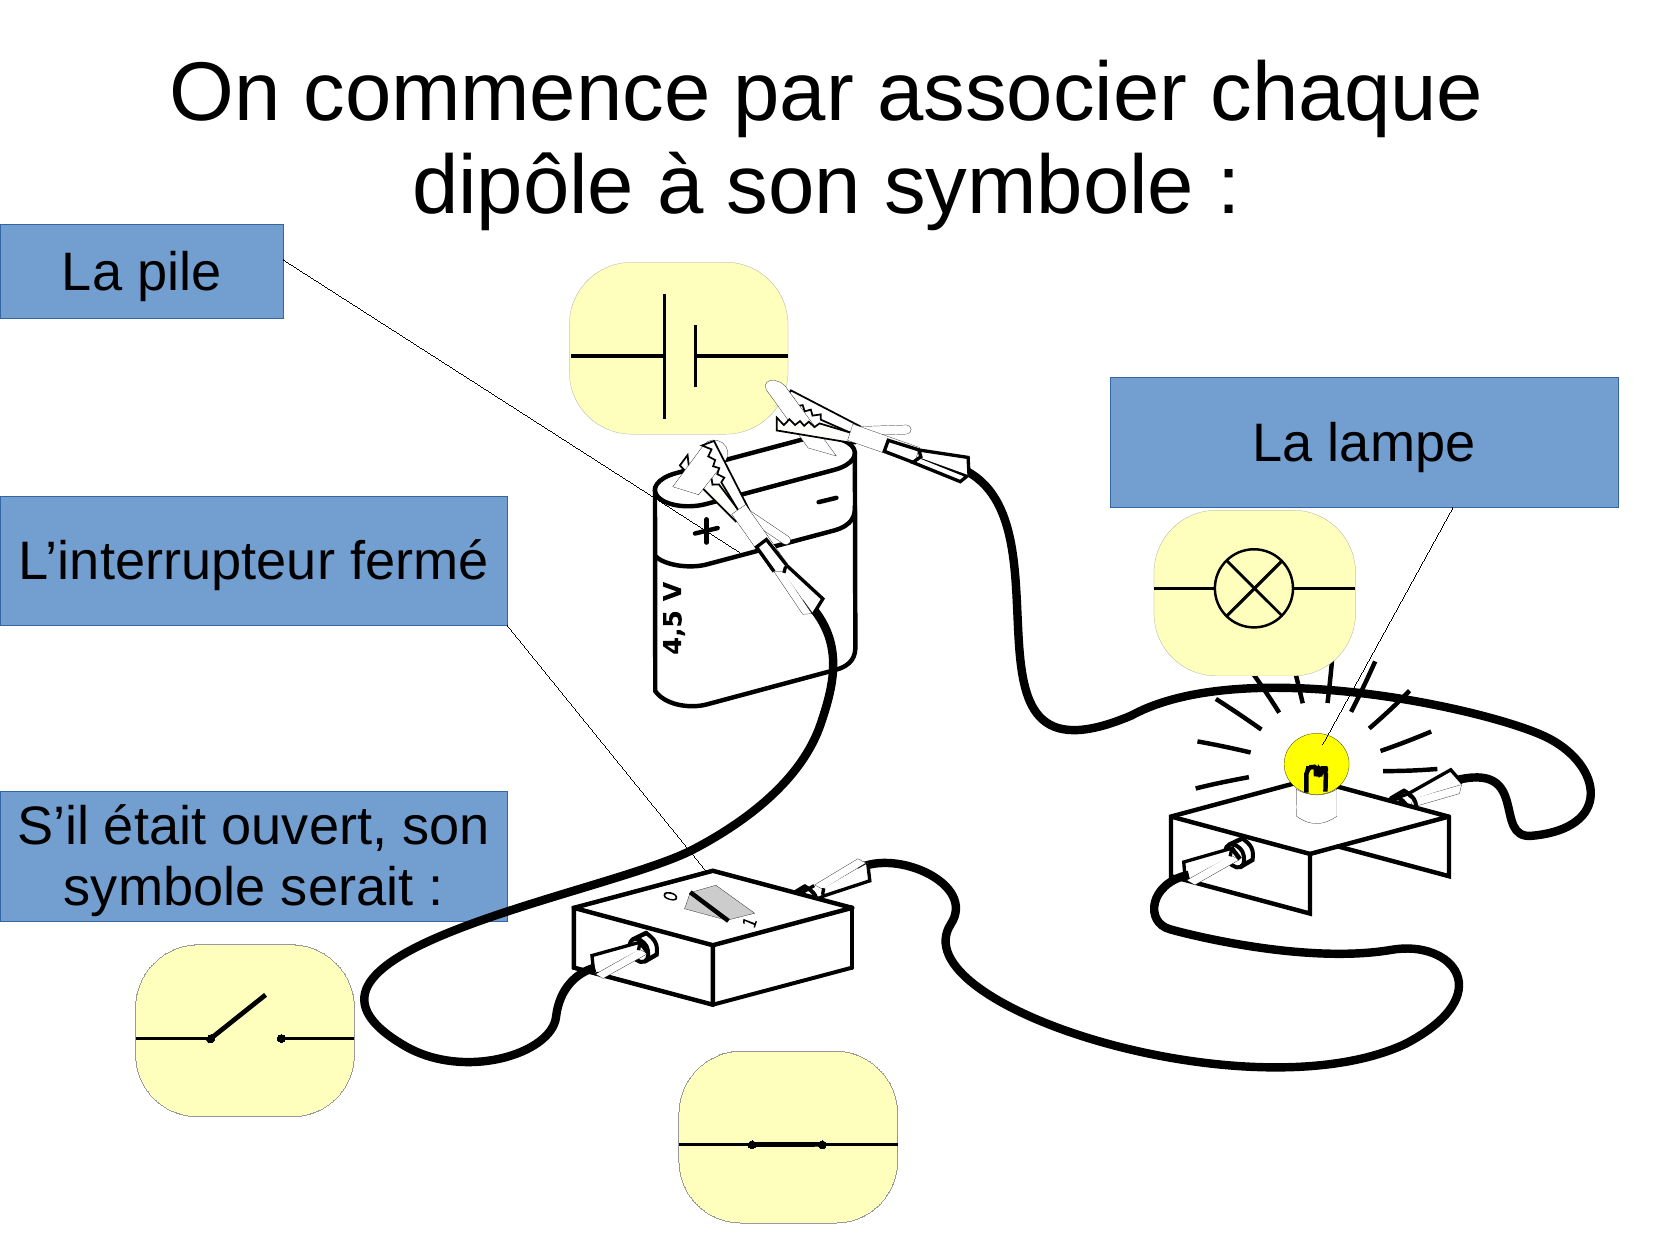

# On commence par associer chaque dipôle à son symbole :
La pile
La lampe
L’interrupteur fermé
S’il était ouvert, son symbole serait :